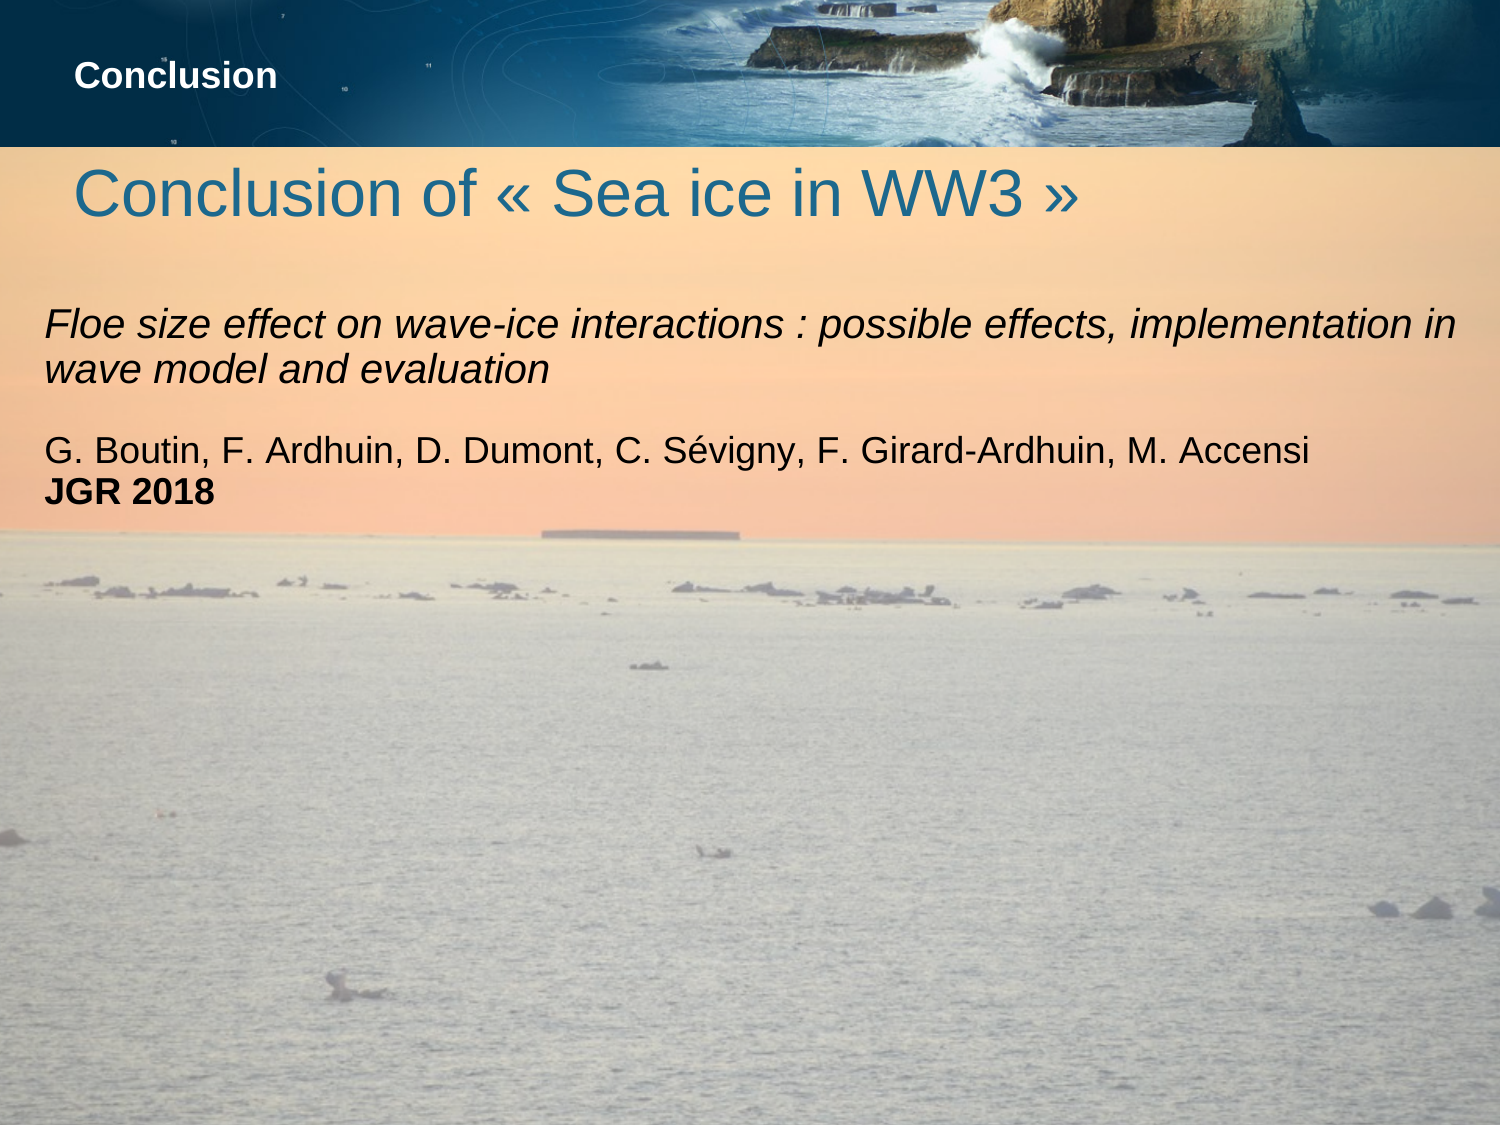

Conclusion
# Conclusion of « Sea ice in WW3 »
Floe size effect on wave-ice interactions : possible effects, implementation in wave model and evaluation
G. Boutin, F. Ardhuin, D. Dumont, C. Sévigny, F. Girard-Ardhuin, M. Accensi
JGR 2018